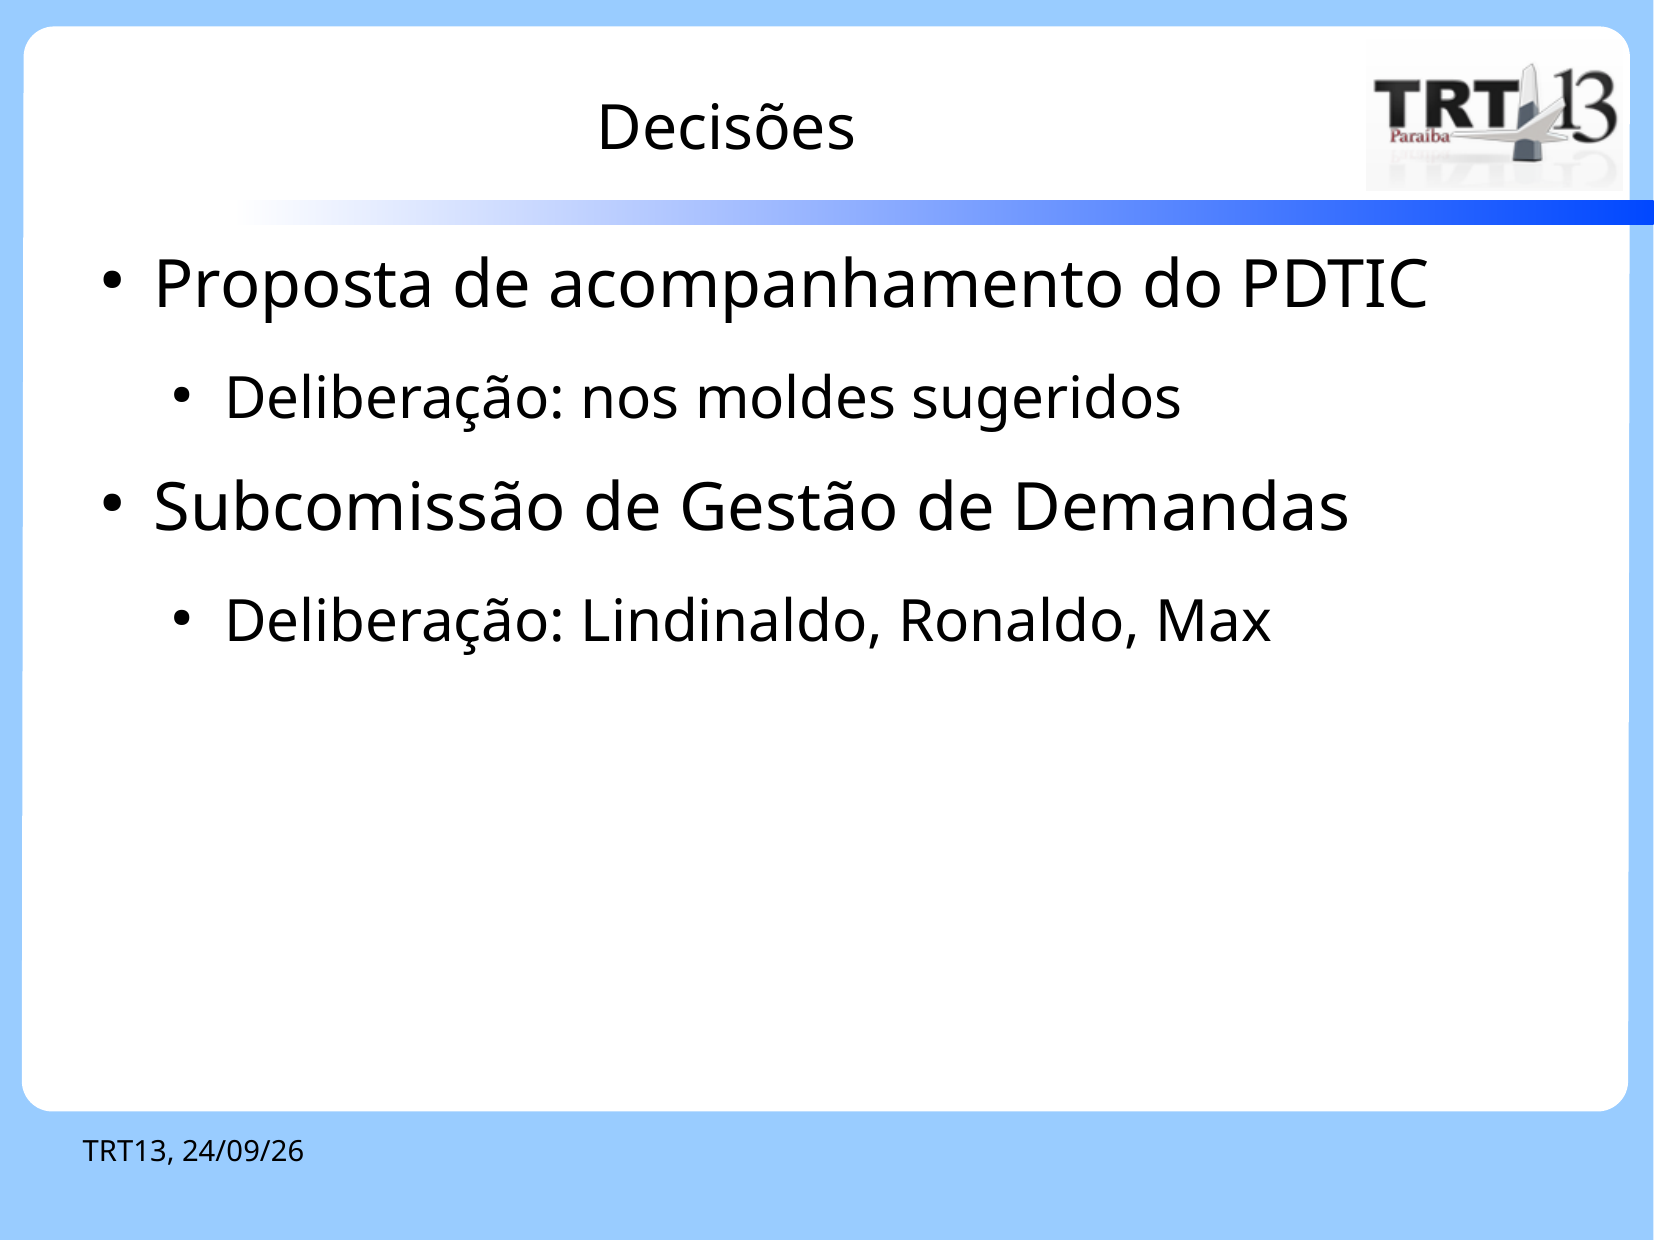

# Decisões
Proposta de acompanhamento do PDTIC
Deliberação: nos moldes sugeridos
Subcomissão de Gestão de Demandas
Deliberação: Lindinaldo, Ronaldo, Max